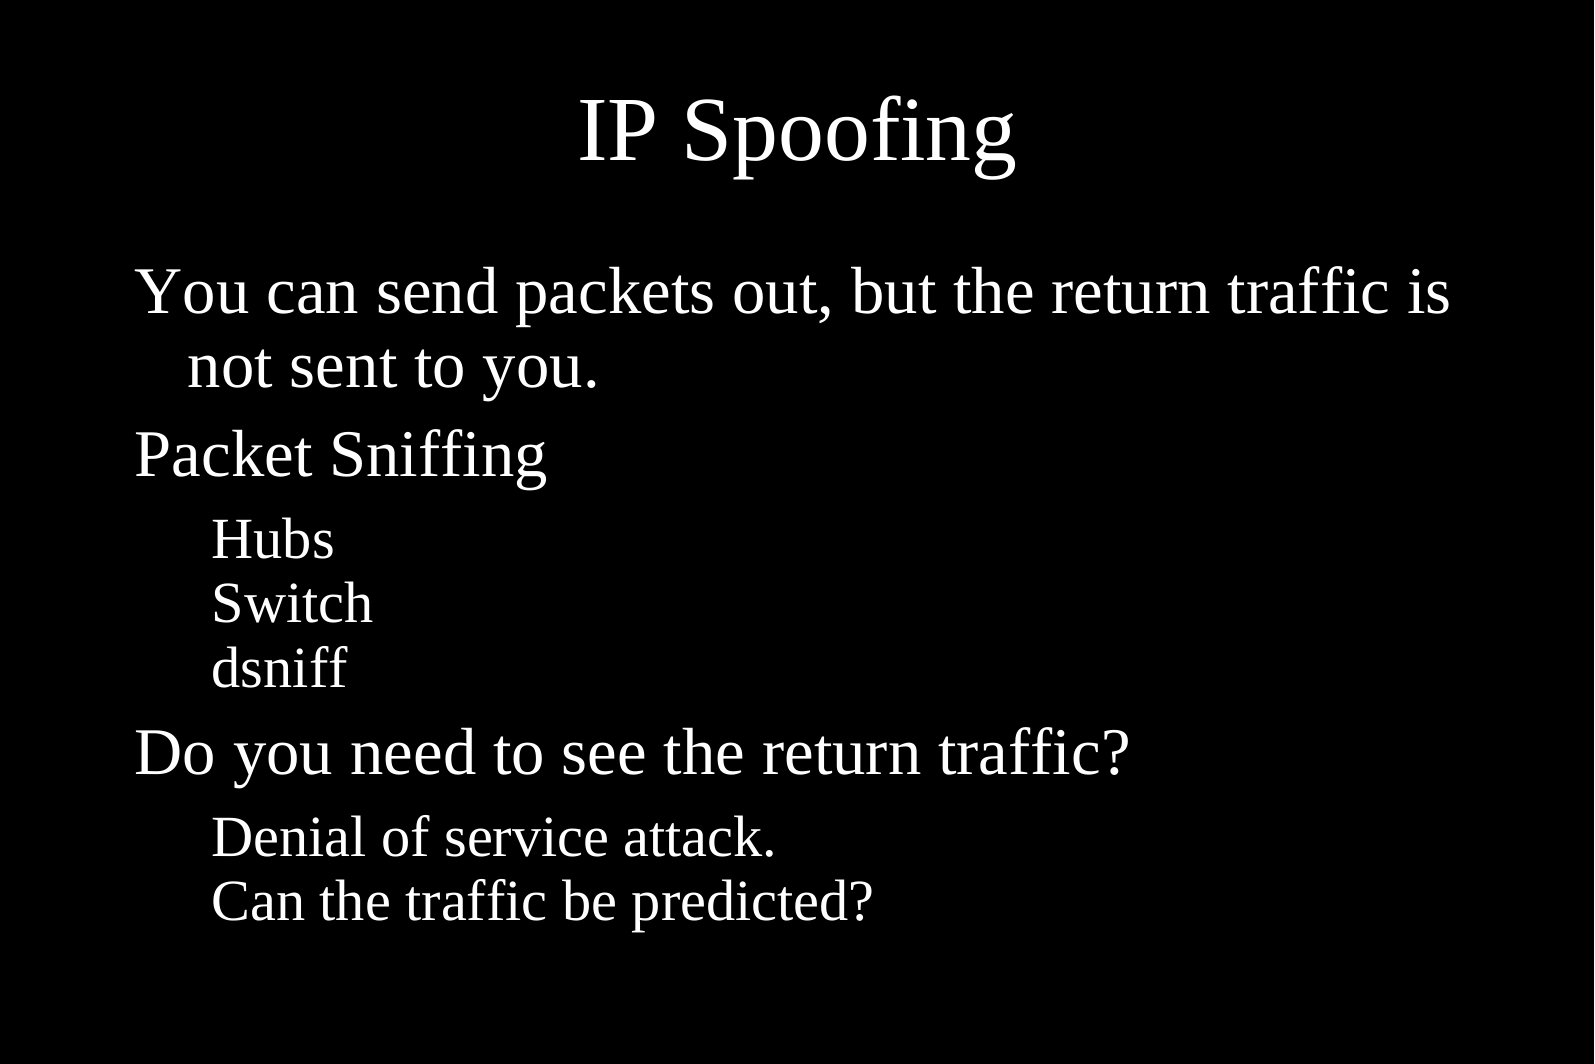

# IP Spoofing
You can send packets out, but the return traffic is not sent to you.
Packet Sniffing
Hubs
Switch
dsniff
Do you need to see the return traffic?
Denial of service attack.
Can the traffic be predicted?